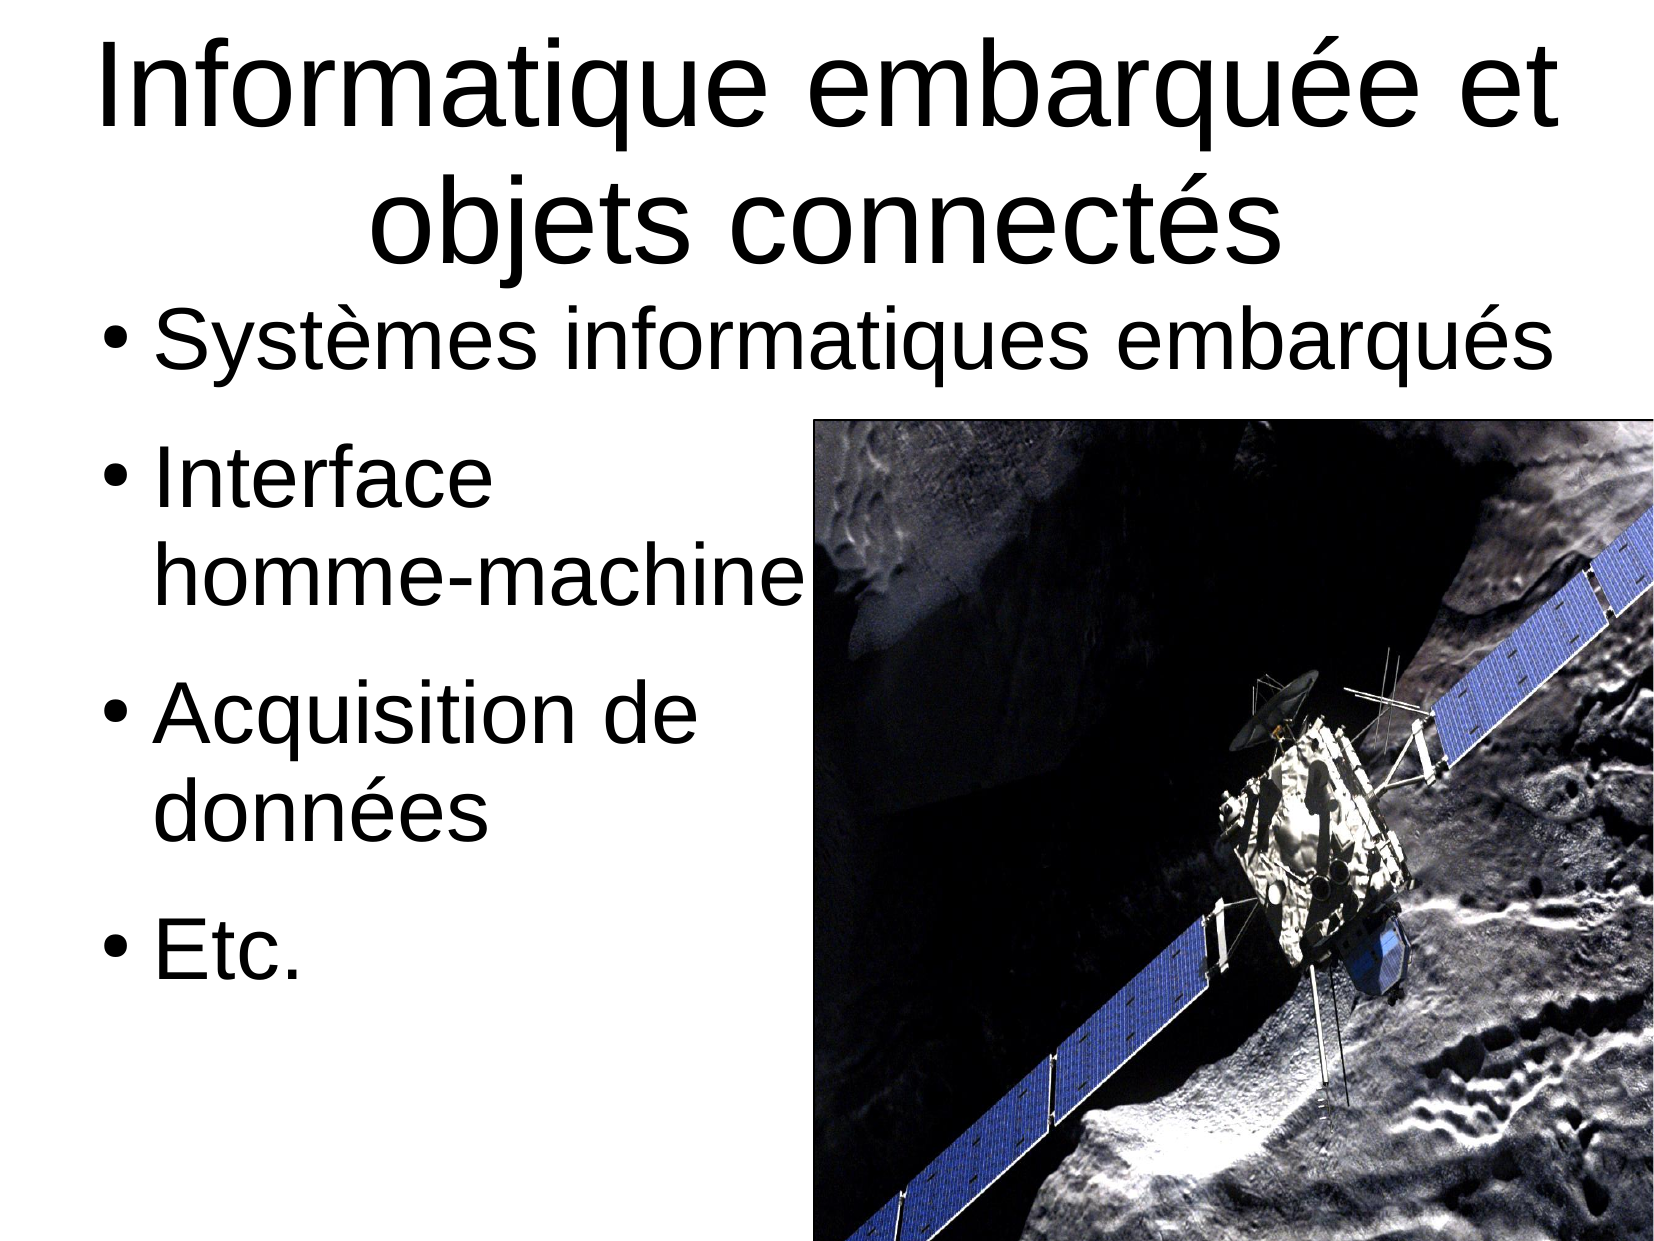

# Informatique embarquée et objets connectés
Systèmes informatiques embarqués
Interface
homme-machine
Acquisition de
données
Etc.